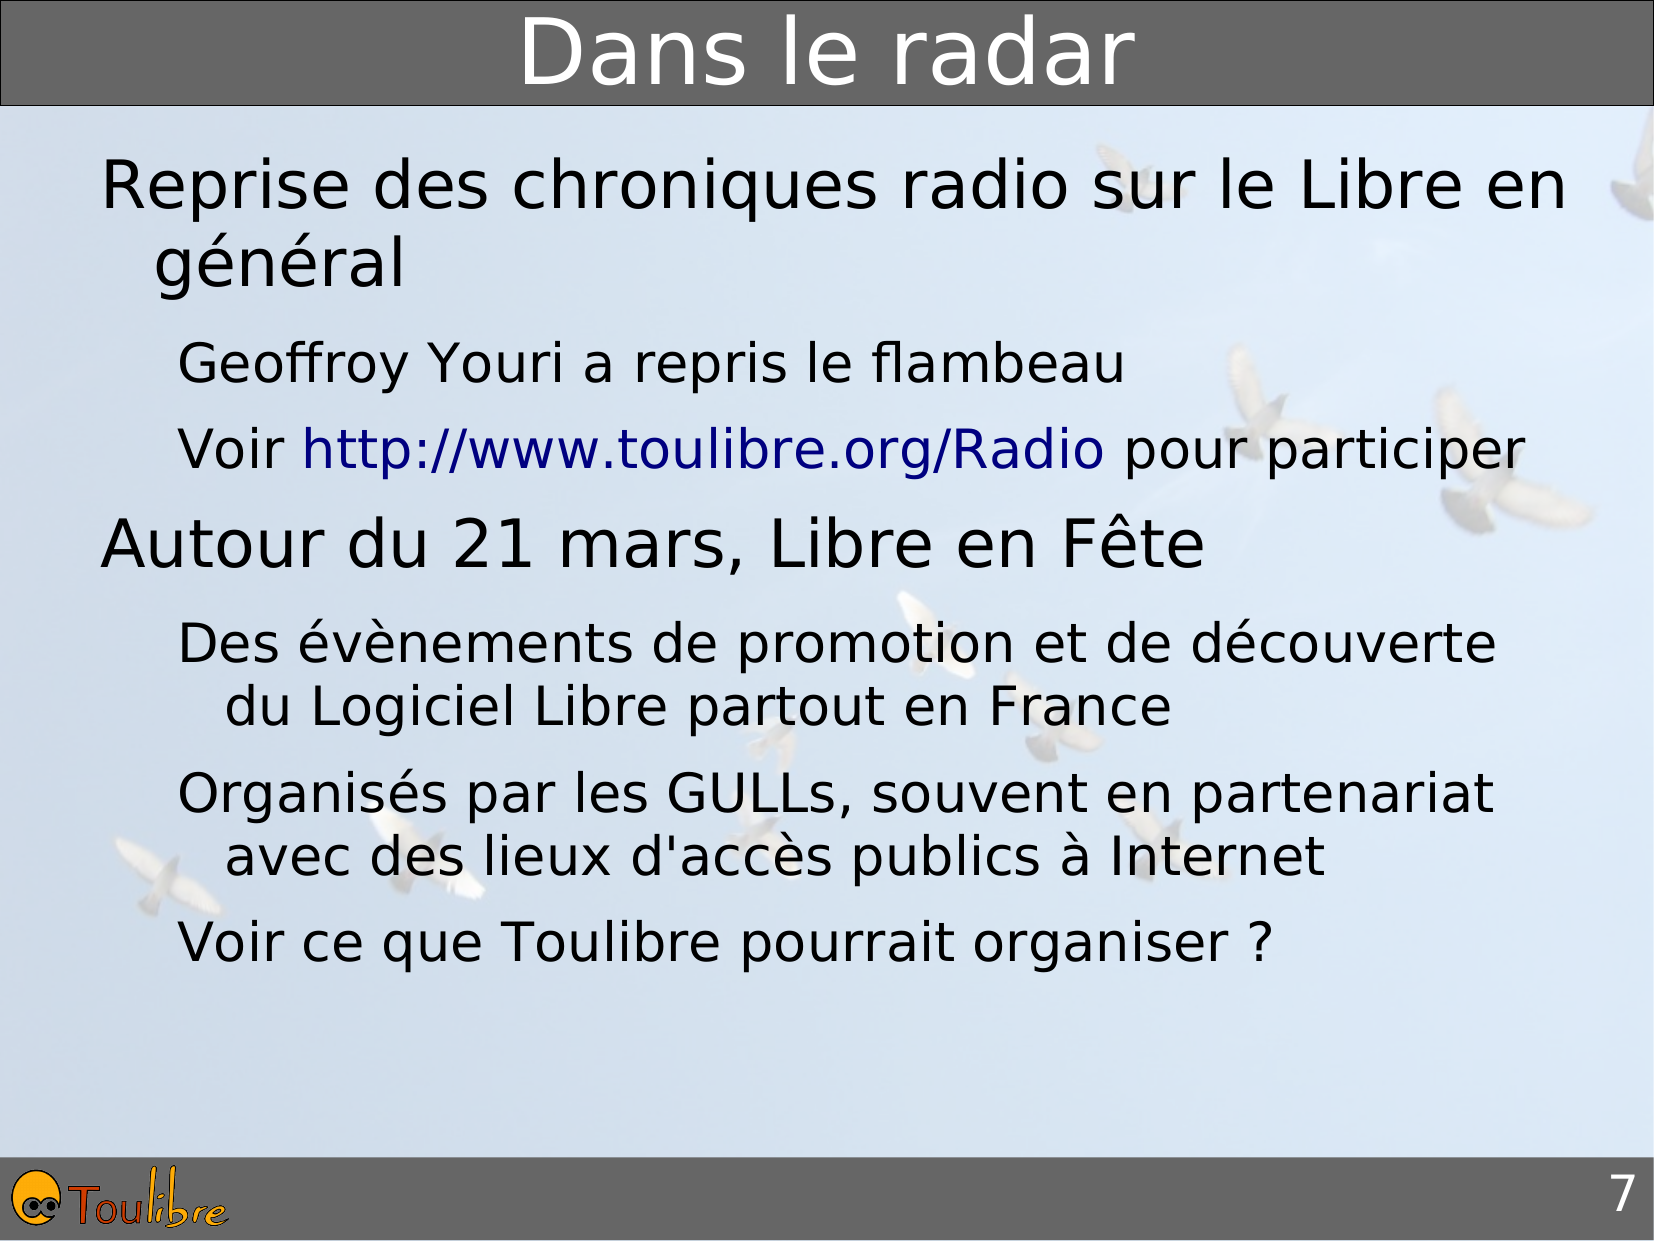

# Dans le radar
Reprise des chroniques radio sur le Libre en général
Geoffroy Youri a repris le flambeau
Voir http://www.toulibre.org/Radio pour participer
Autour du 21 mars, Libre en Fête
Des évènements de promotion et de découverte du Logiciel Libre partout en France
Organisés par les GULLs, souvent en partenariat avec des lieux d'accès publics à Internet
Voir ce que Toulibre pourrait organiser ?